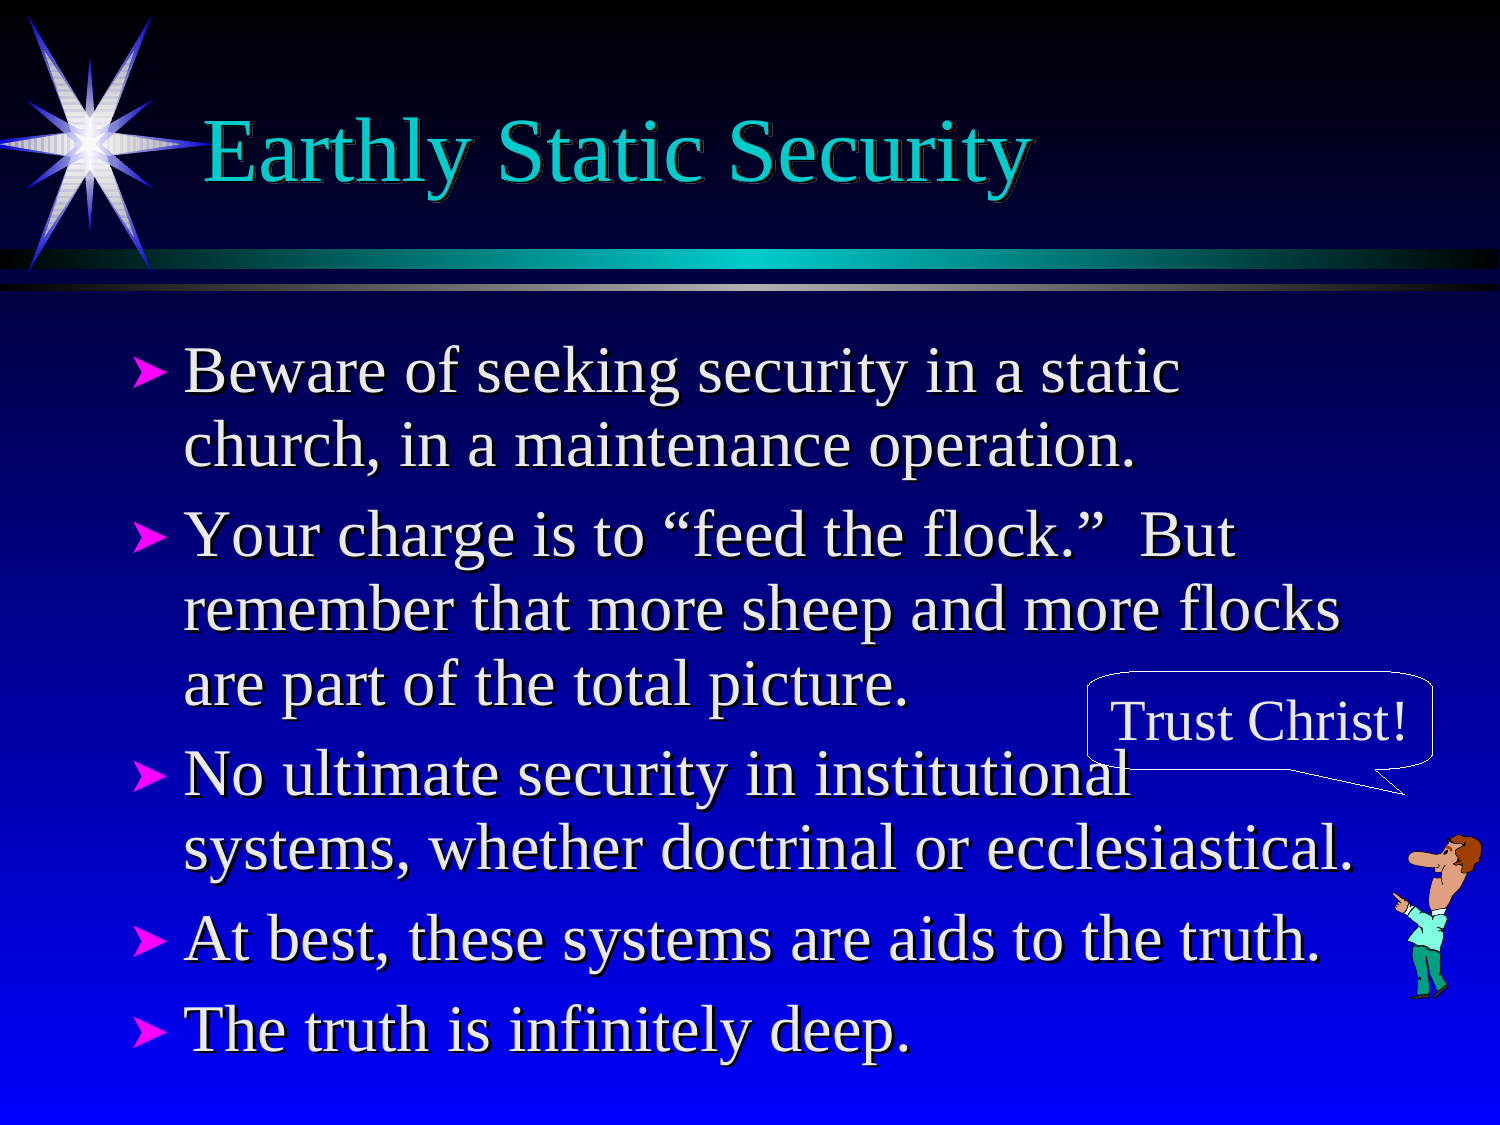

# Earthly Static Security
Beware of seeking security in a static church, in a maintenance operation.
Your charge is to “feed the flock.” But remember that more sheep and more flocks are part of the total picture.
No ultimate security in institutional systems, whether doctrinal or ecclesiastical.
At best, these systems are aids to the truth.
The truth is infinitely deep.
Trust Christ!